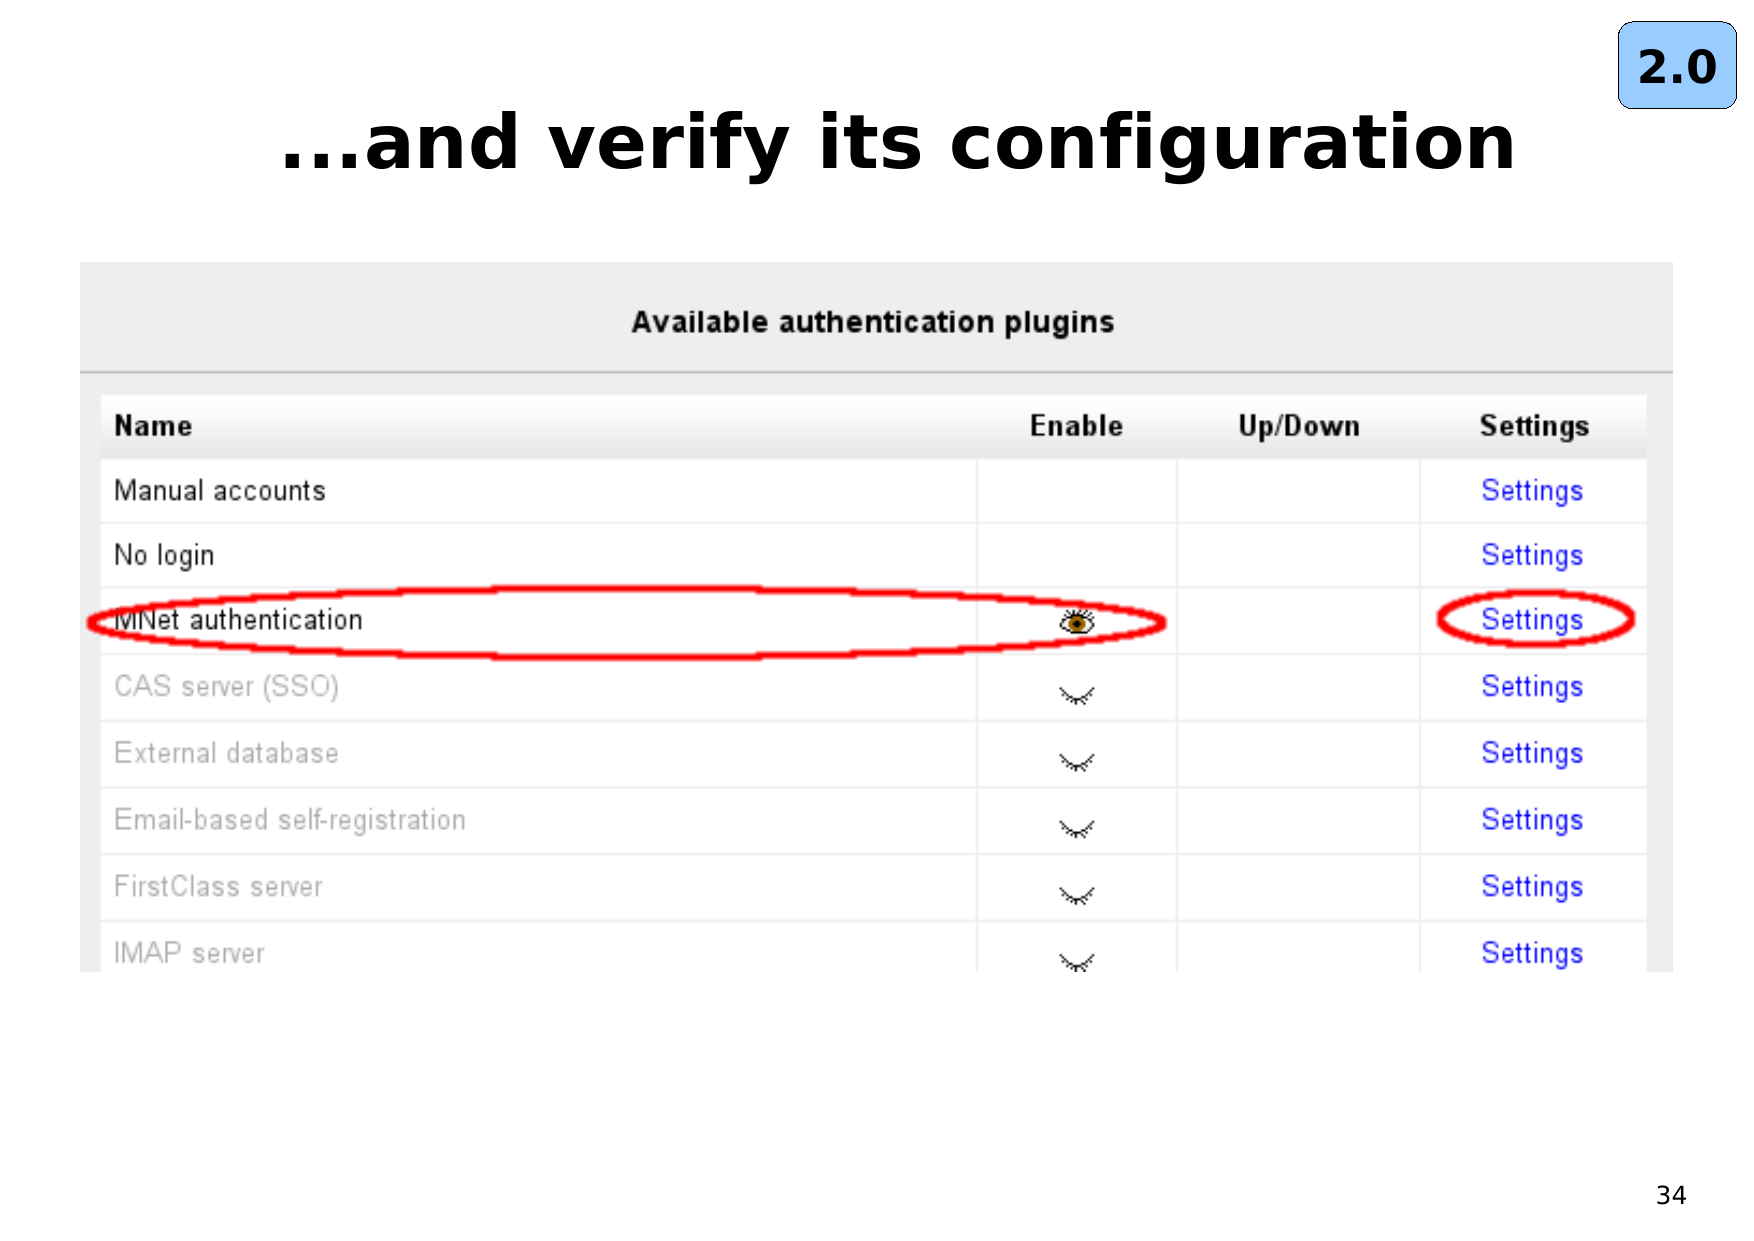

2.0
# ...and verify its configuration
34